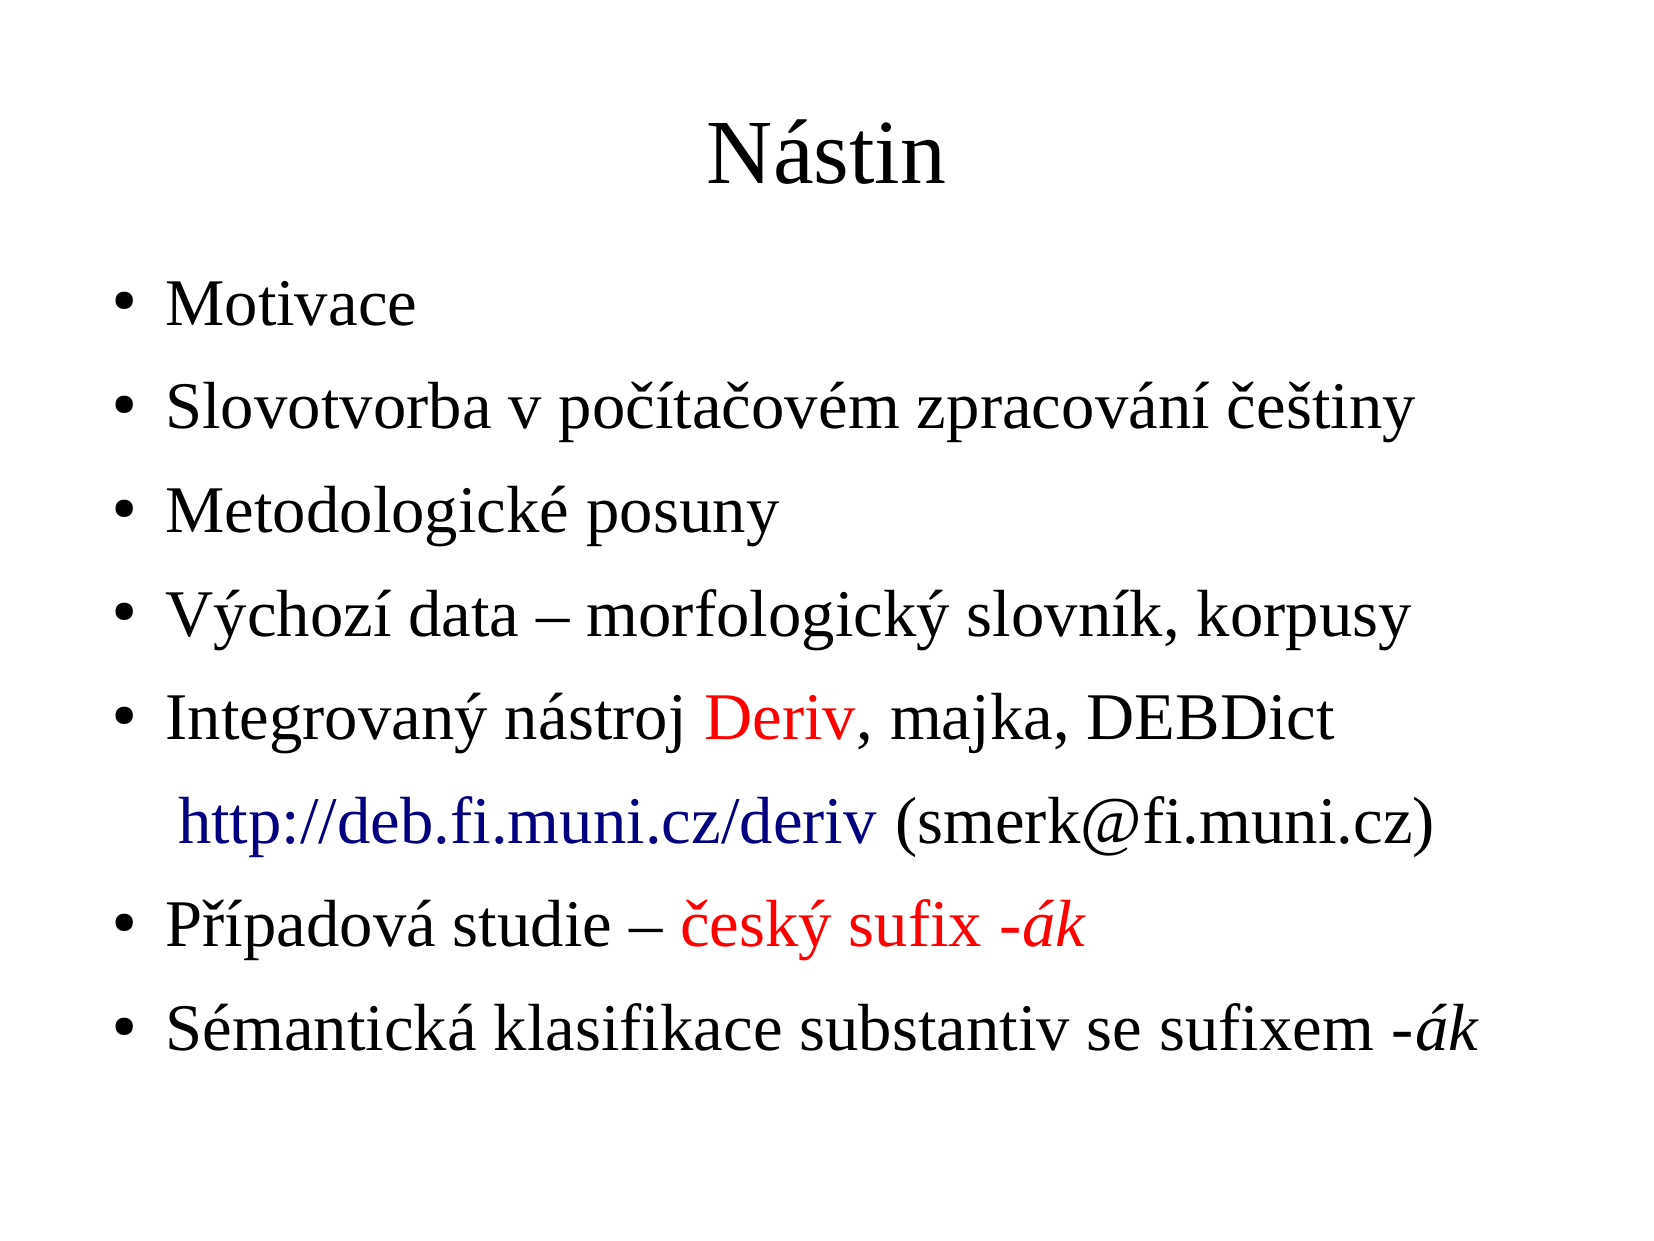

# Nástin
Motivace
Slovotvorba v počítačovém zpracování češtiny
Metodologické posuny
Výchozí data – morfologický slovník, korpusy
Integrovaný nástroj Deriv, majka, DEBDict
 http://deb.fi.muni.cz/deriv (smerk@fi.muni.cz)
Případová studie – český sufix -ák
Sémantická klasifikace substantiv se sufixem -ák